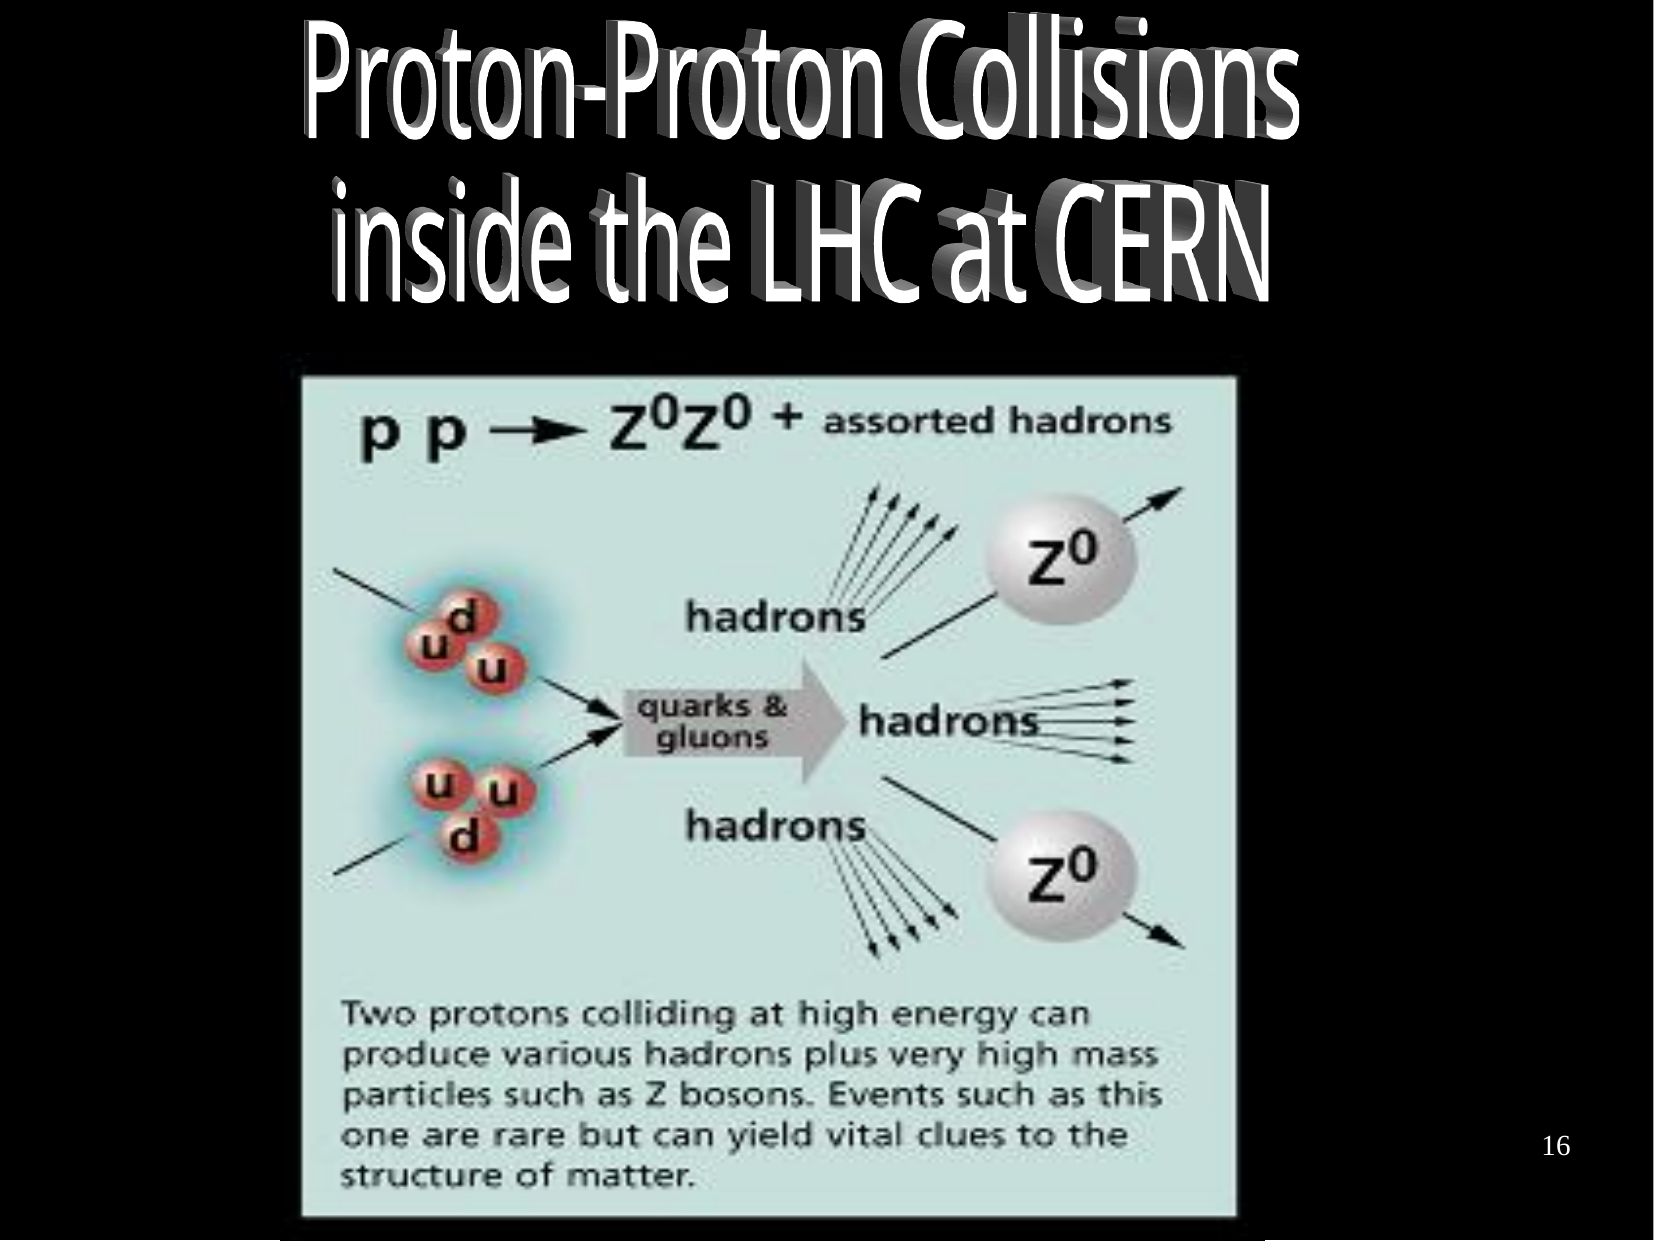

Proton-Proton Collisions
inside the LHC at CERN
16